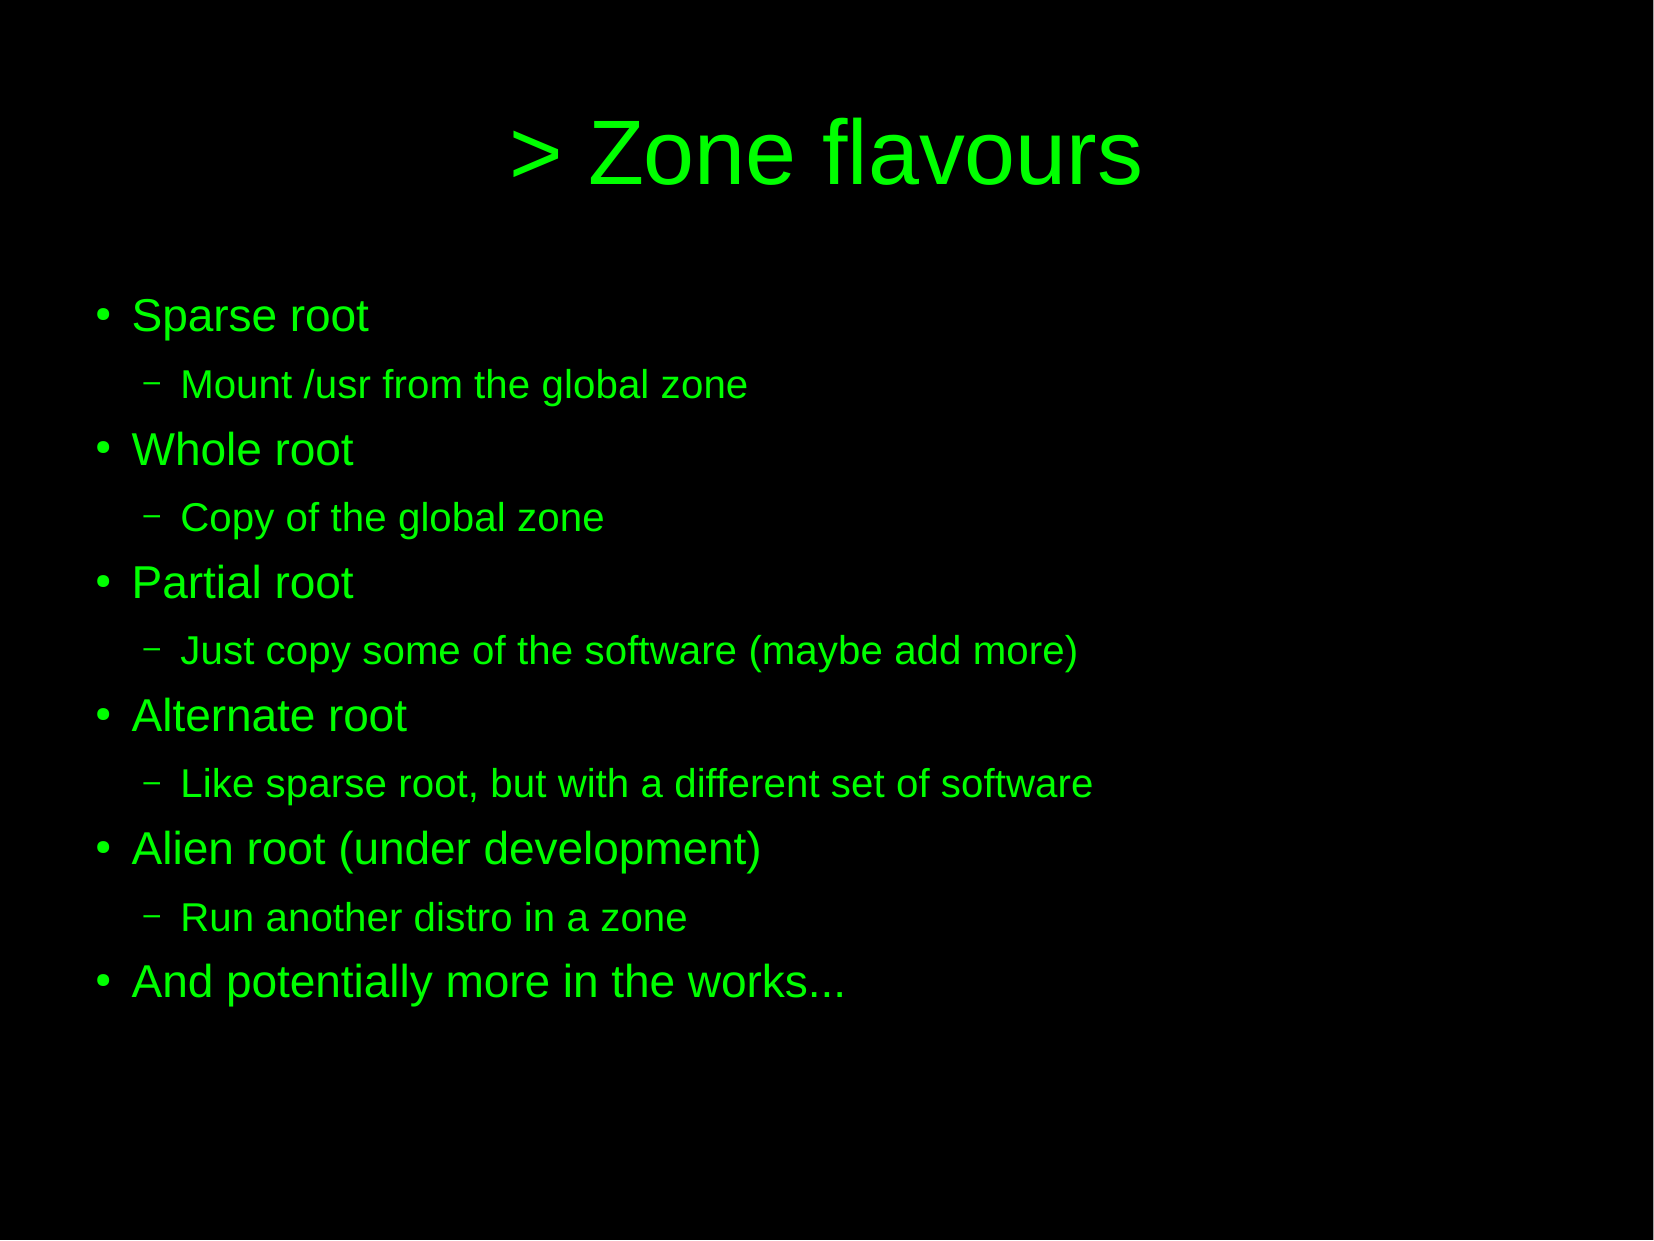

# > Zone flavours
Sparse root
Mount /usr from the global zone
Whole root
Copy of the global zone
Partial root
Just copy some of the software (maybe add more)
Alternate root
Like sparse root, but with a different set of software
Alien root (under development)
Run another distro in a zone
And potentially more in the works...